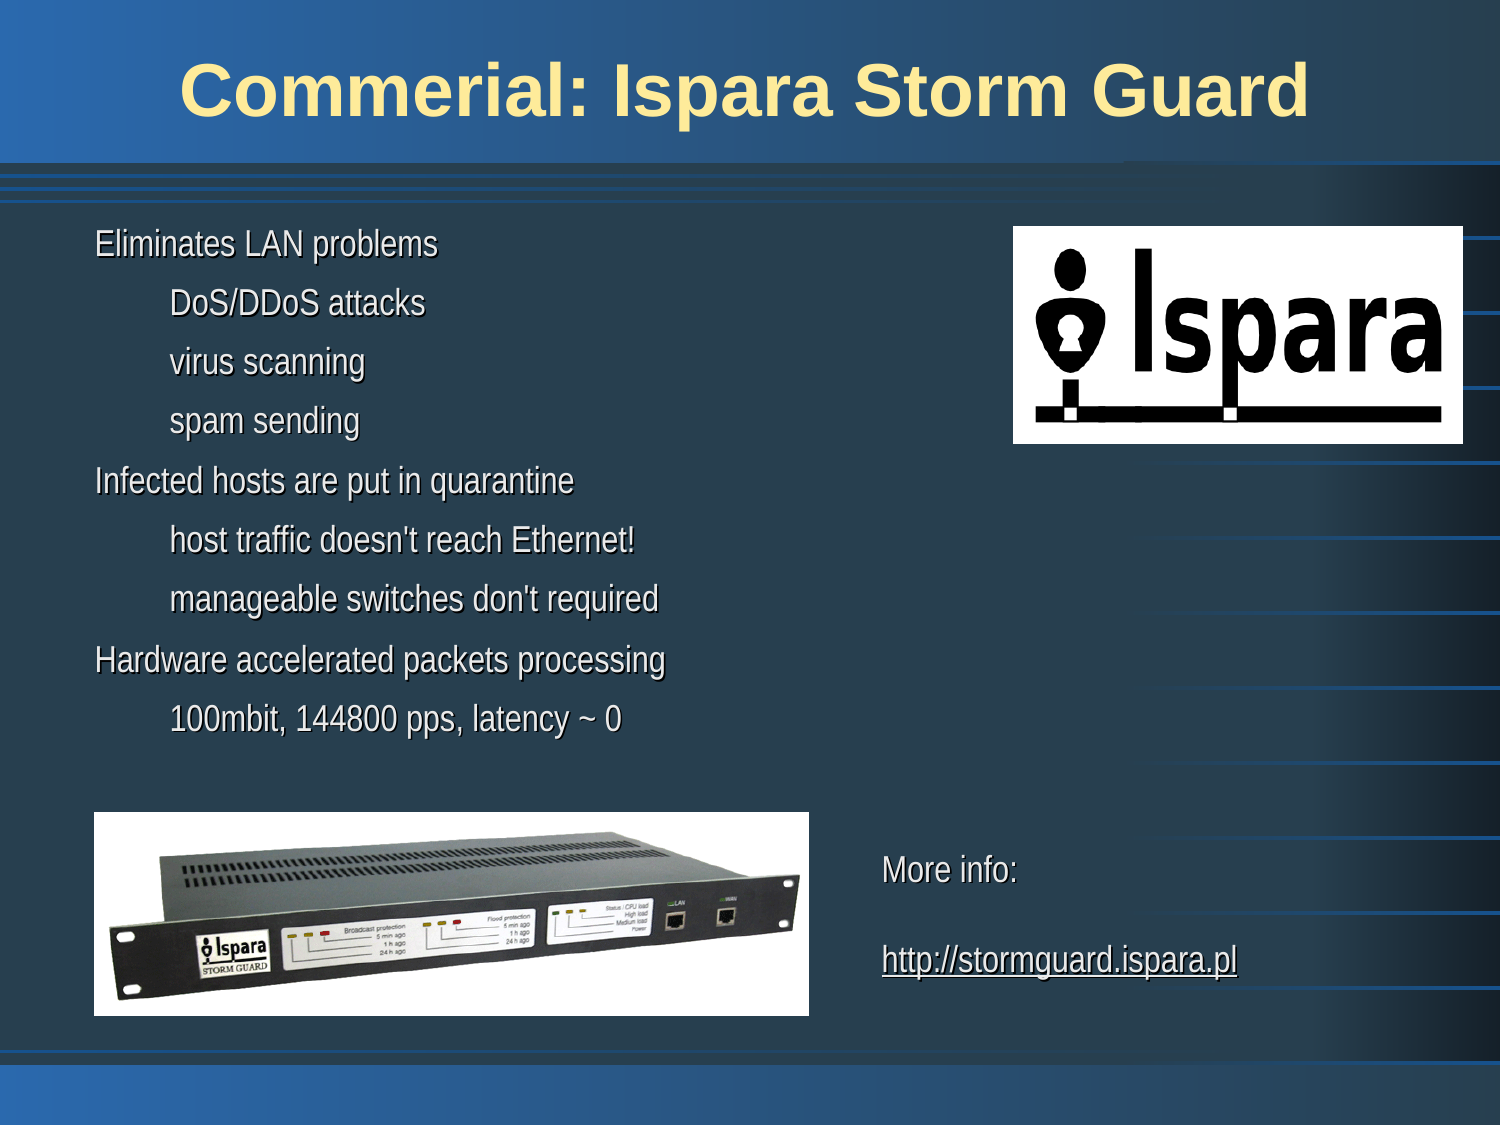

# Commerial: Ispara Storm Guard
Eliminates LAN problems
DoS/DDoS attacks
virus scanning
spam sending
Infected hosts are put in quarantine
host traffic doesn't reach Ethernet!
manageable switches don't required
Hardware accelerated packets processing
100mbit, 144800 pps, latency ~ 0
More info:
http://stormguard.ispara.pl